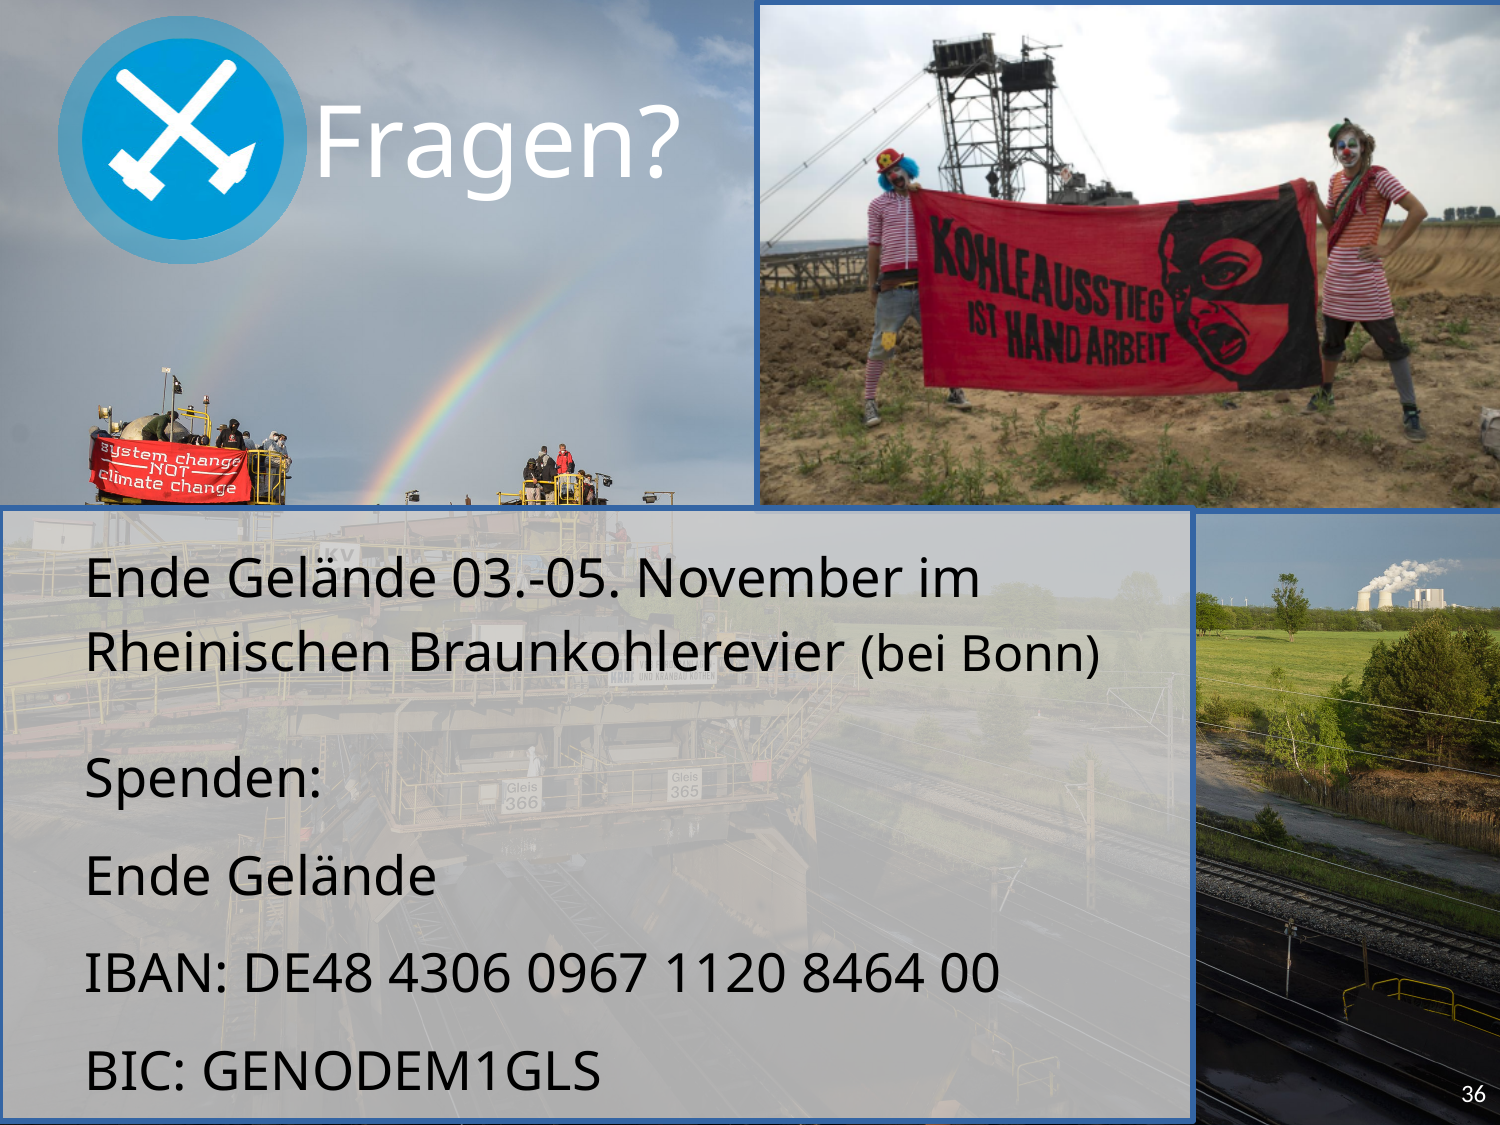

# Fragen?
Ende Gelände 03.-05. November im Rheinischen Braunkohlerevier (bei Bonn)
Spenden:
Ende Gelände
IBAN: DE48 4306 0967 1120 8464 00
BIC: GENODEM1GLS
36